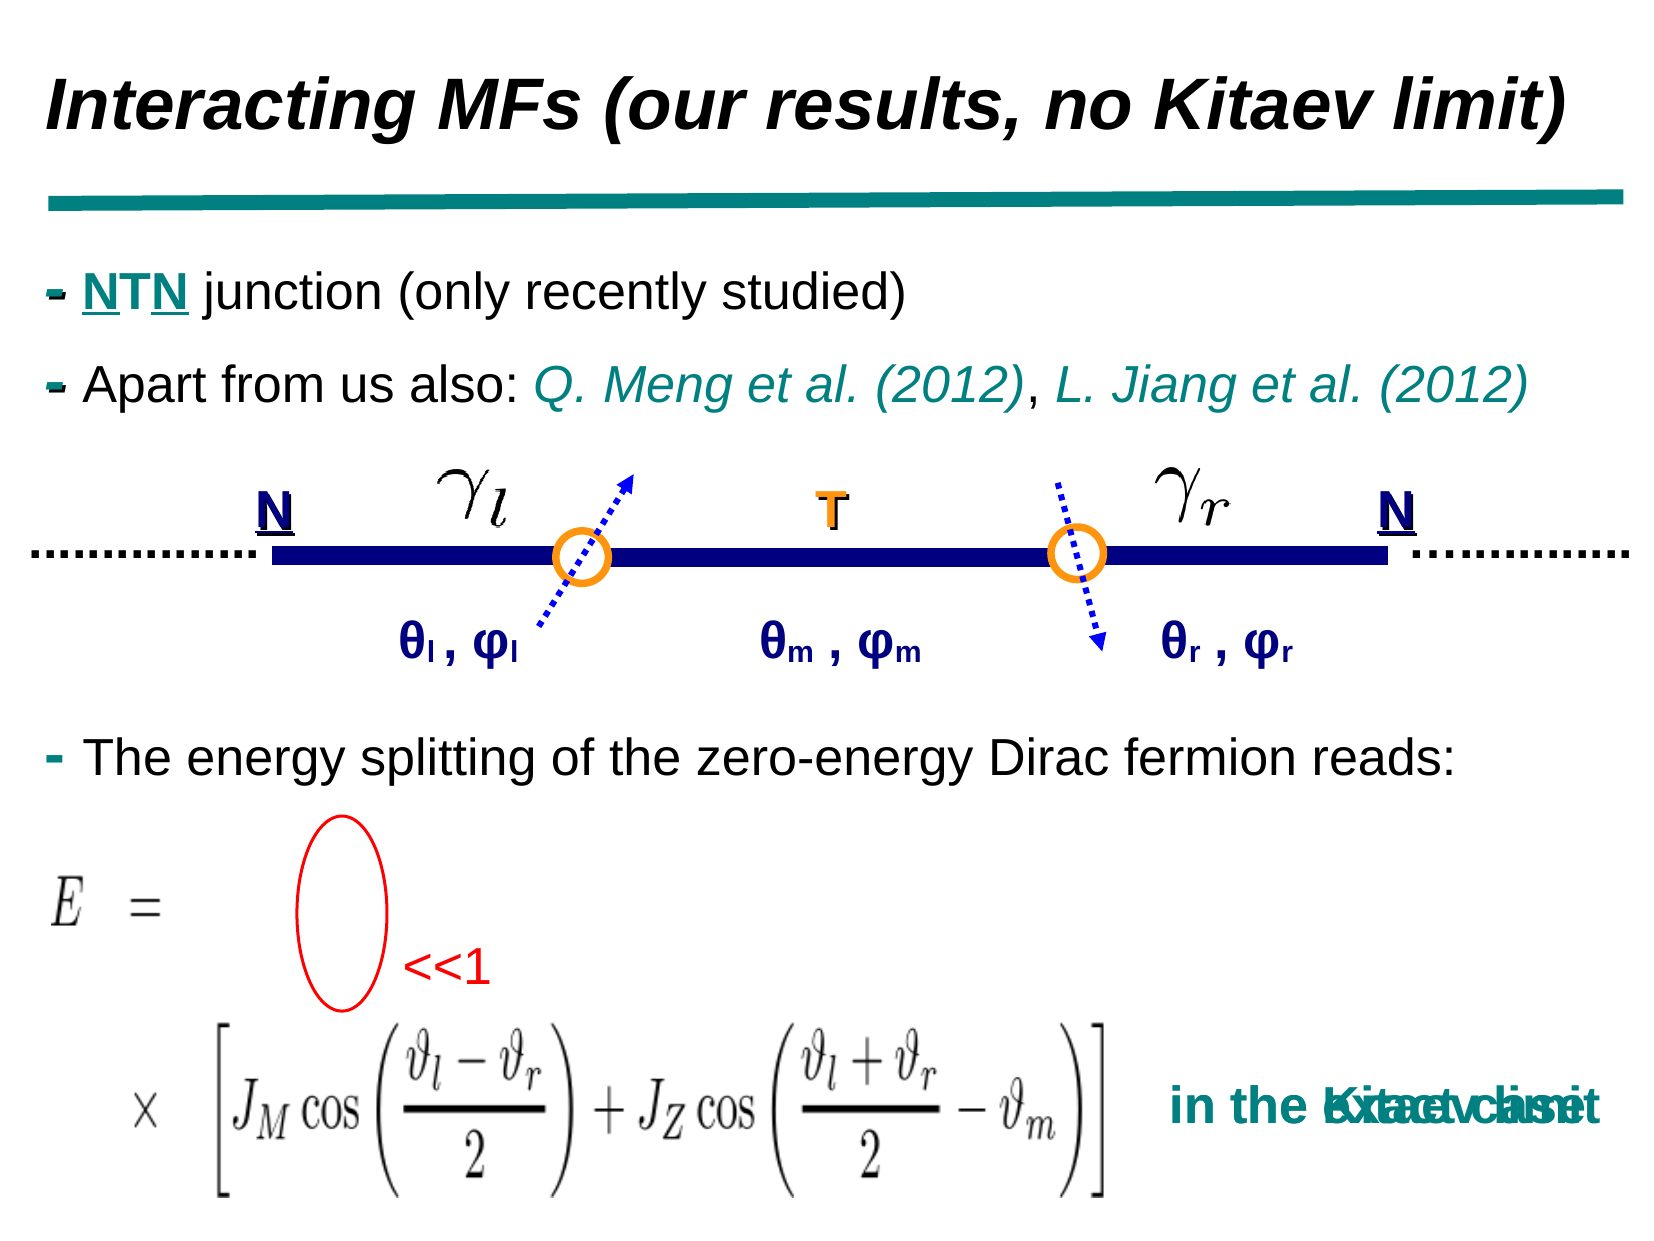

Interacting MFs (our results, no Kitaev limit)
- NTN junction (only recently studied)
- Apart from us also: Q. Meng et al. (2012), L. Jiang et al. (2012)
T
N
N
 …............
................
θl , φl
θm , φm
θr , φr
- The energy splitting of the zero-energy Dirac fermion reads:
<<1
in the Kitaev limit
in the exact case